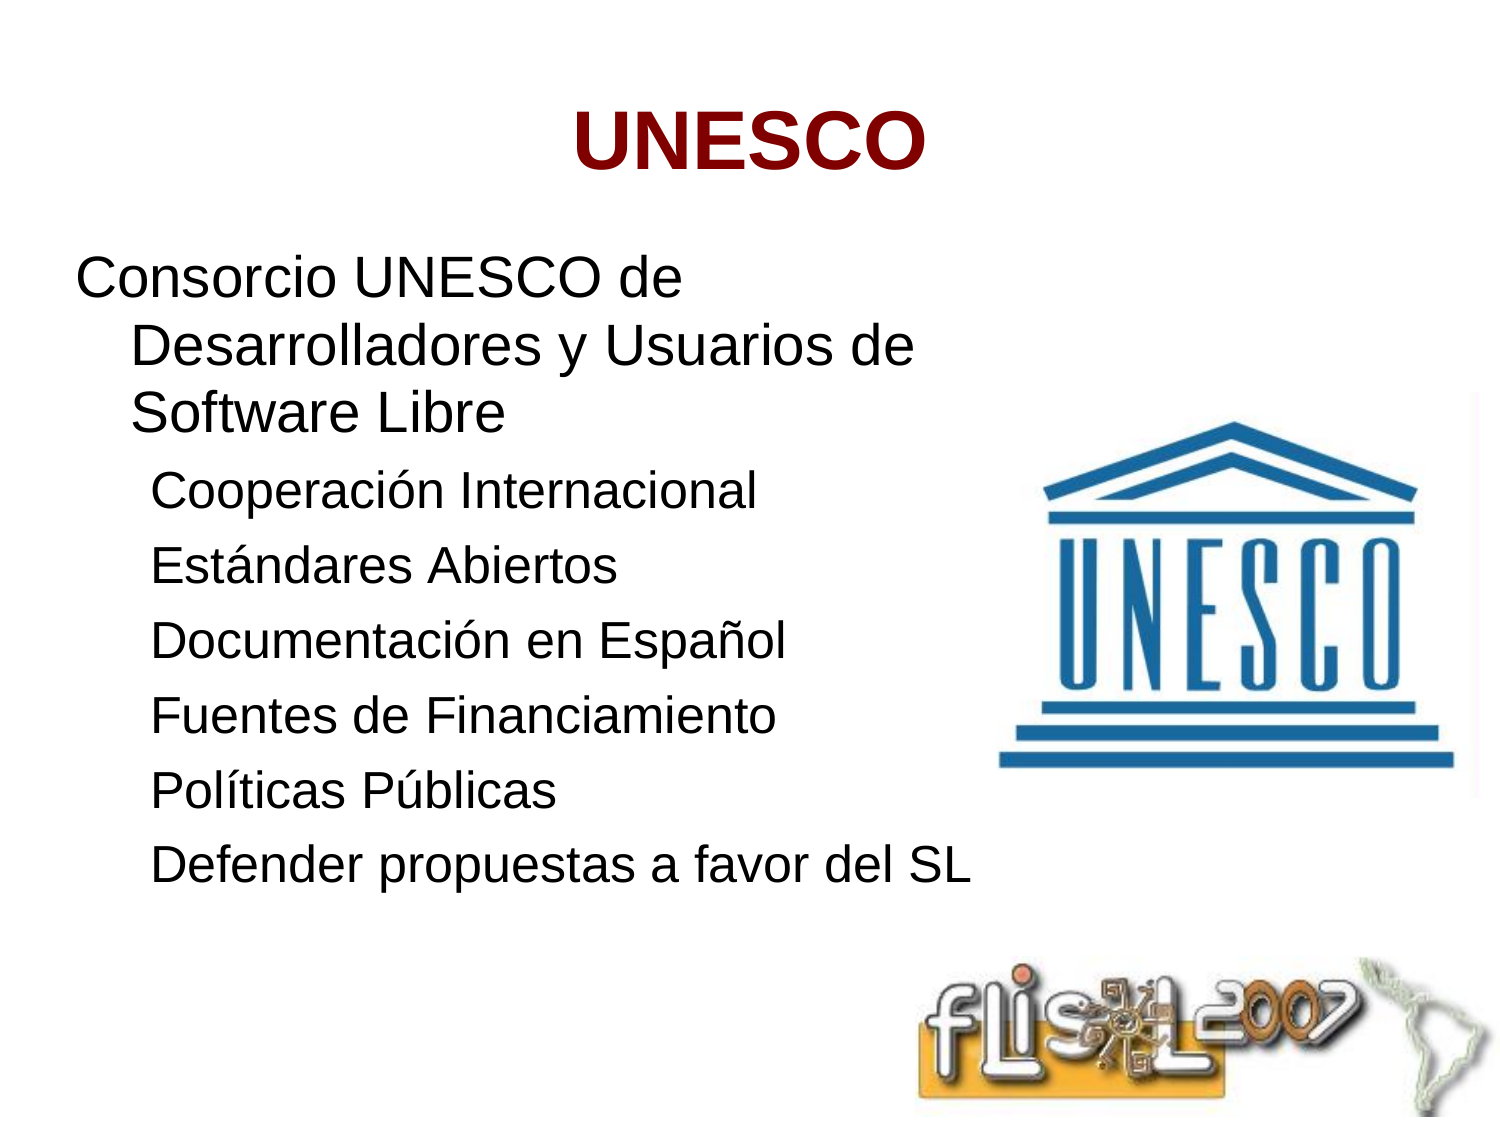

# UNESCO
Consorcio UNESCO de Desarrolladores y Usuarios de Software Libre
Cooperación Internacional
Estándares Abiertos
Documentación en Español
Fuentes de Financiamiento
Políticas Públicas
Defender propuestas a favor del SL